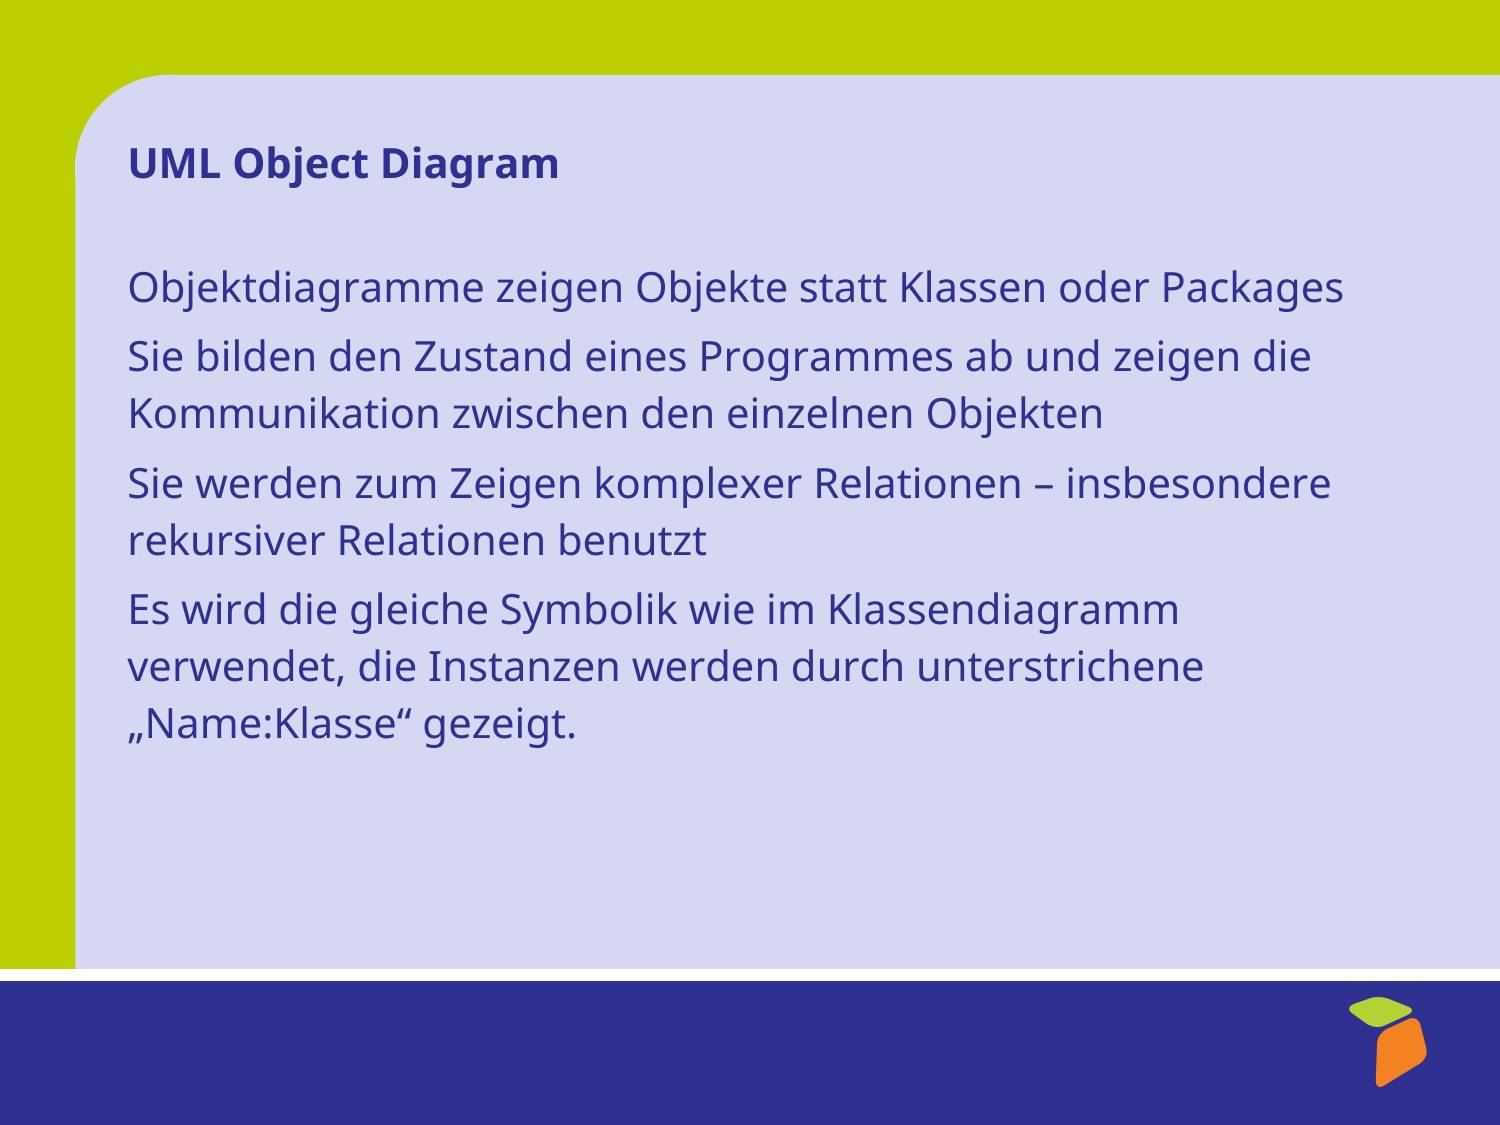

# UML Object Diagram
Objektdiagramme zeigen Objekte statt Klassen oder Packages
Sie bilden den Zustand eines Programmes ab und zeigen die Kommunikation zwischen den einzelnen Objekten
Sie werden zum Zeigen komplexer Relationen – insbesondere rekursiver Relationen benutzt
Es wird die gleiche Symbolik wie im Klassendiagramm verwendet, die Instanzen werden durch unterstrichene „Name:Klasse“ gezeigt.